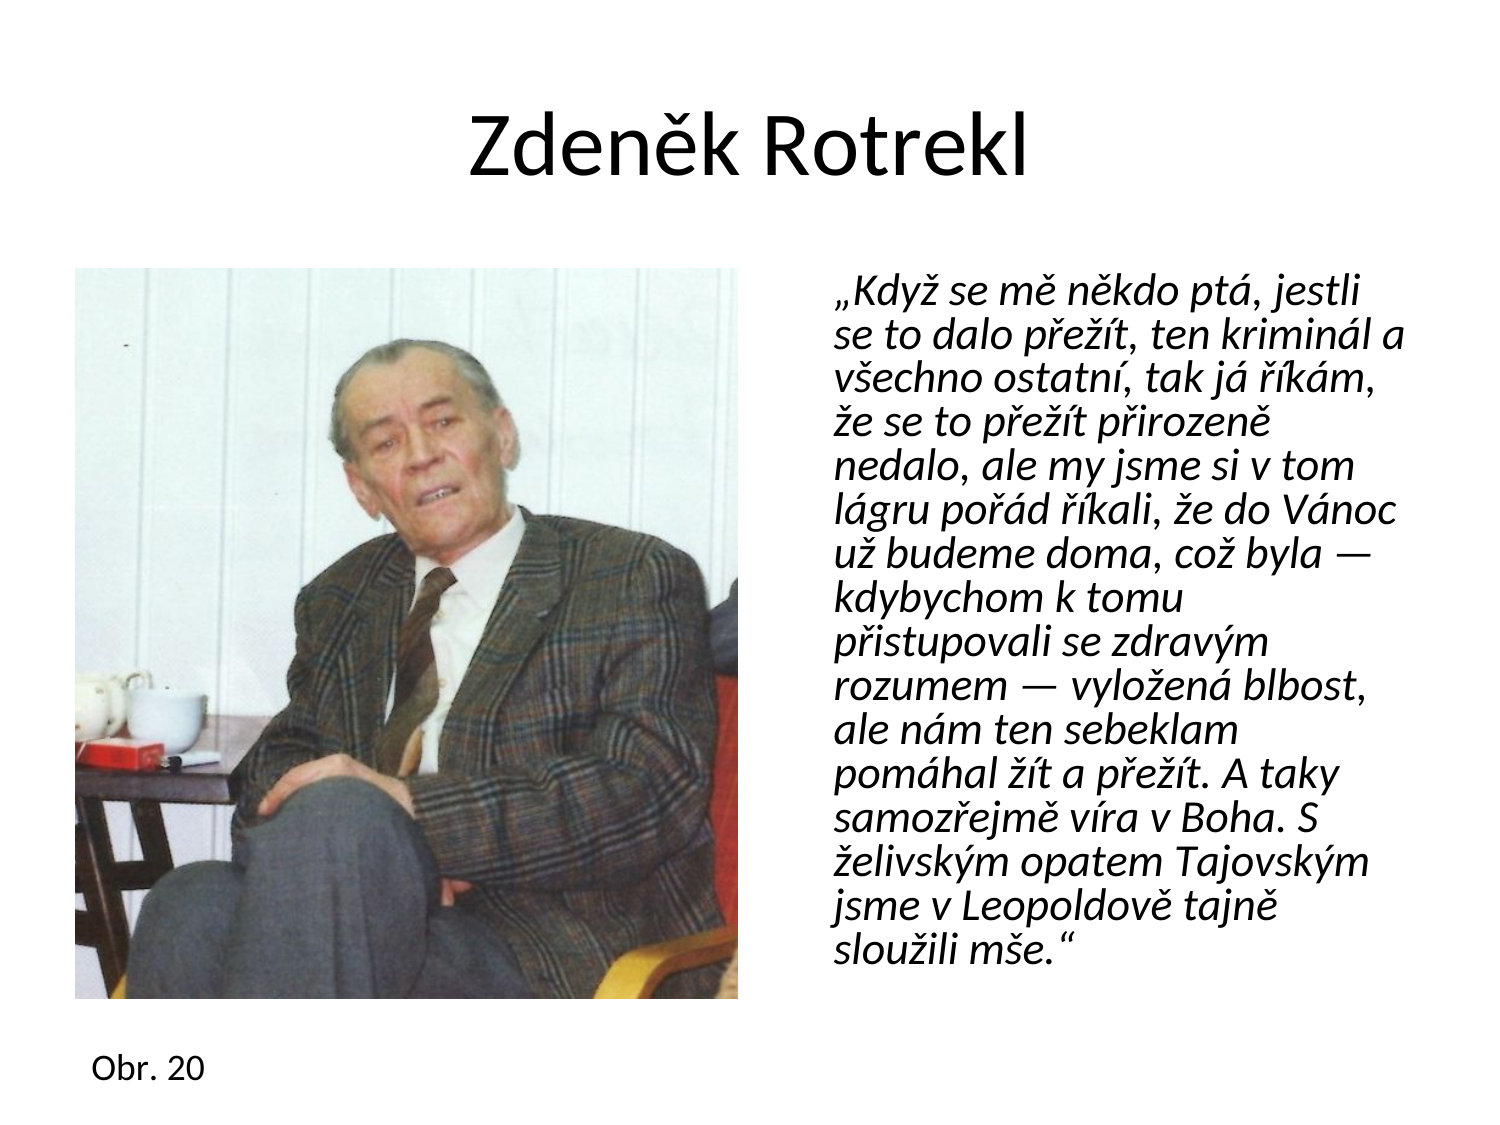

# Zdeněk Rotrekl
	„Když se mě někdo ptá, jestli se to dalo přežít, ten kriminál a všechno ostatní, tak já říkám, že se to přežít přirozeně nedalo, ale my jsme si v tom lágru pořád říkali, že do Vánoc už budeme doma, což byla — kdybychom k tomu přistupovali se zdravým rozumem — vyložená blbost, ale nám ten sebeklam pomáhal žít a přežít. A taky samozřejmě víra v Boha. S želivským opatem Tajovským jsme v Leopoldově tajně sloužili mše.“
Obr. 20